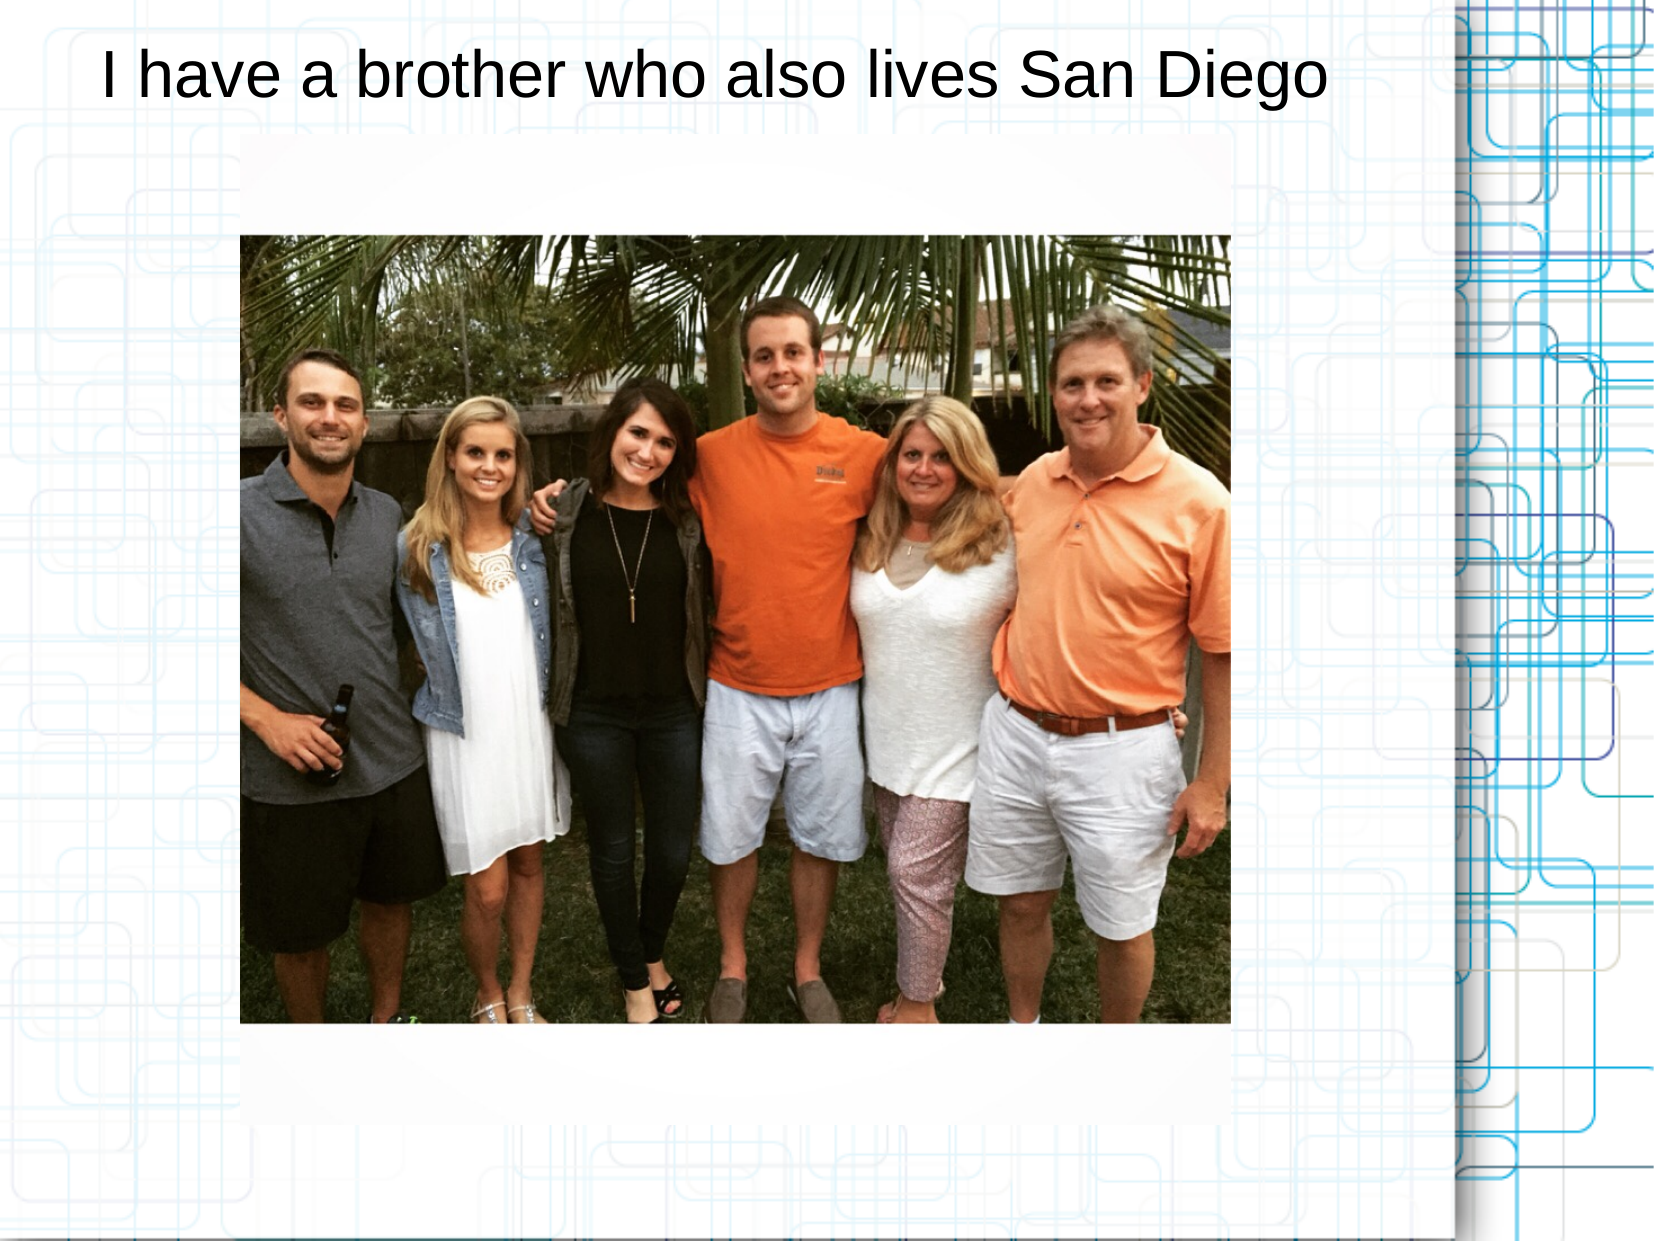

# I have a brother who also lives San Diego